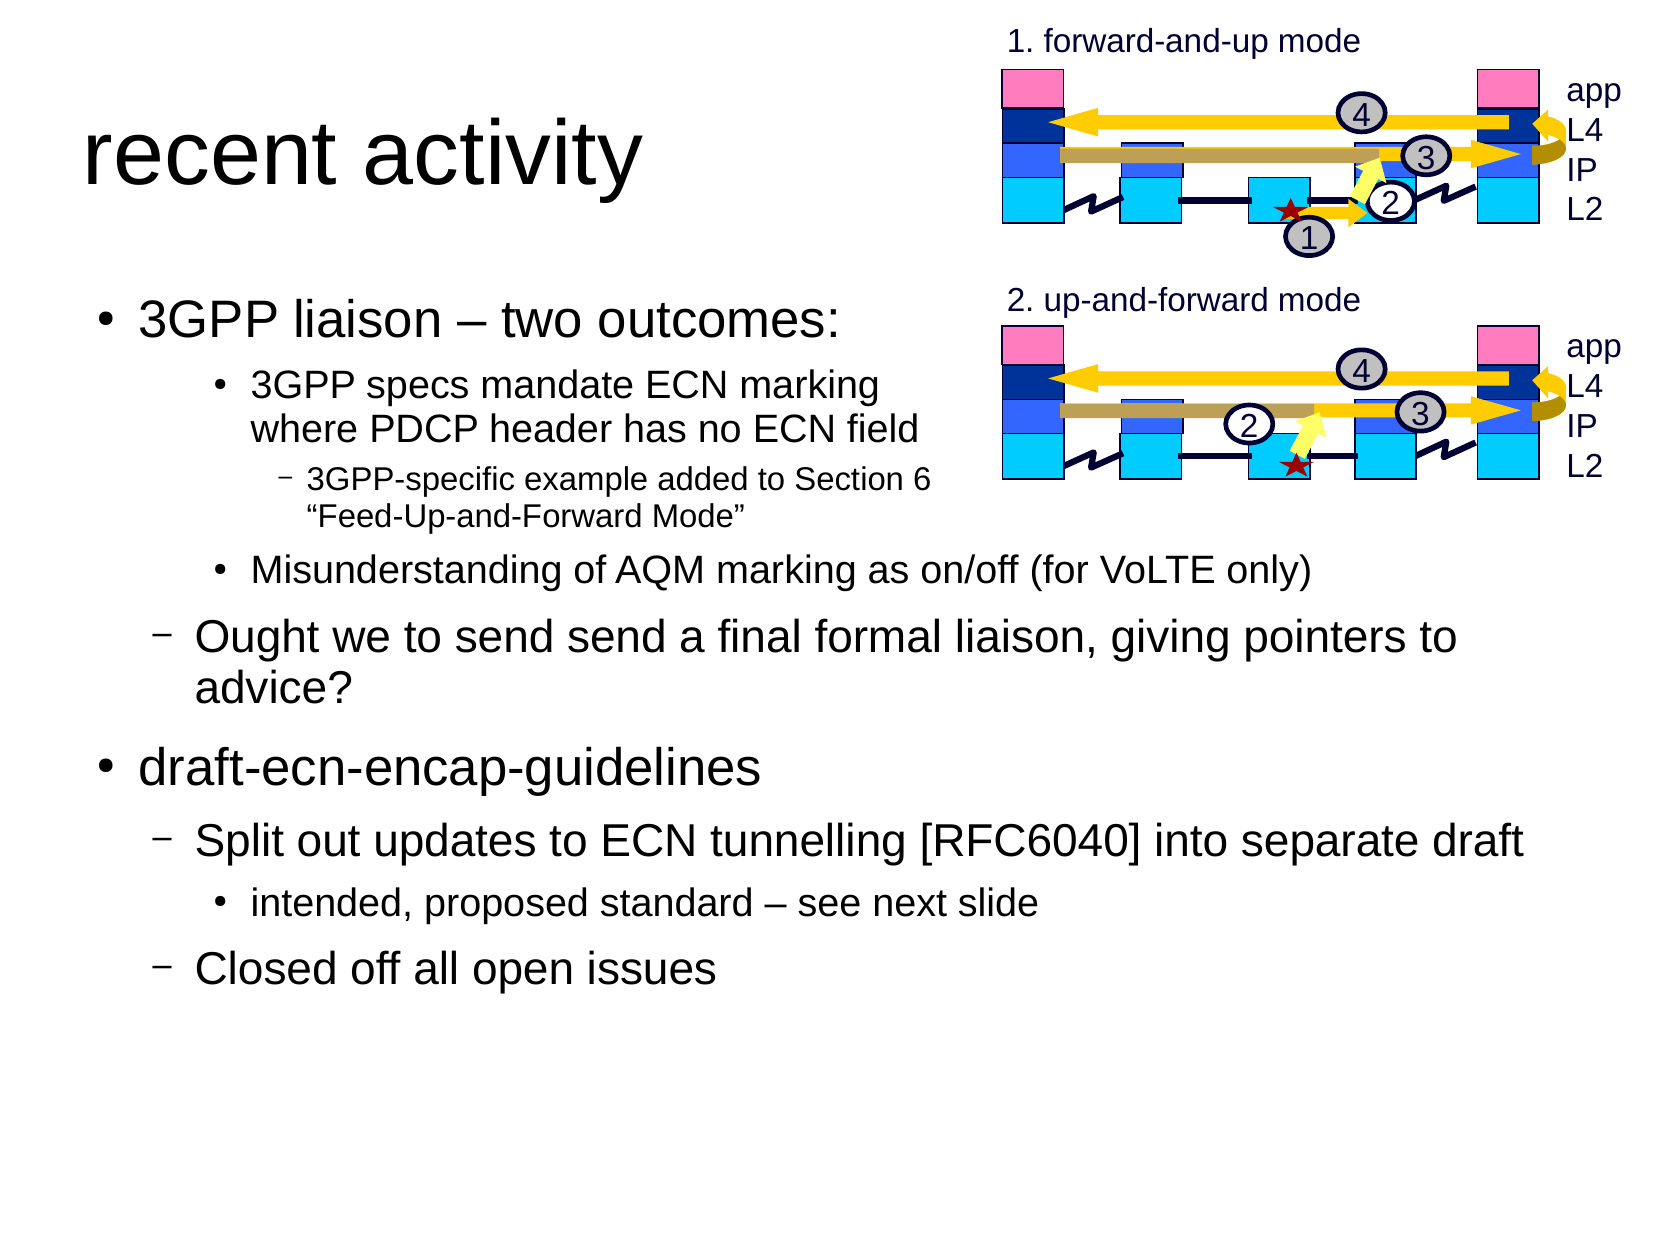

1. forward-and-up mode
# recent activity
app
L4
IP
L2
4
3
2
1
2. up-and-forward mode
3GPP liaison – two outcomes:
3GPP specs mandate ECN marking
where PDCP header has no ECN field
3GPP-specific example added to Section 6
“Feed-Up-and-Forward Mode”
Misunderstanding of AQM marking as on/off (for VoLTE only)
Ought we to send send a final formal liaison, giving pointers to advice?
draft-ecn-encap-guidelines
Split out updates to ECN tunnelling [RFC6040] into separate draft
intended, proposed standard – see next slide
Closed off all open issues
app
L4
IP
L2
4
3
2